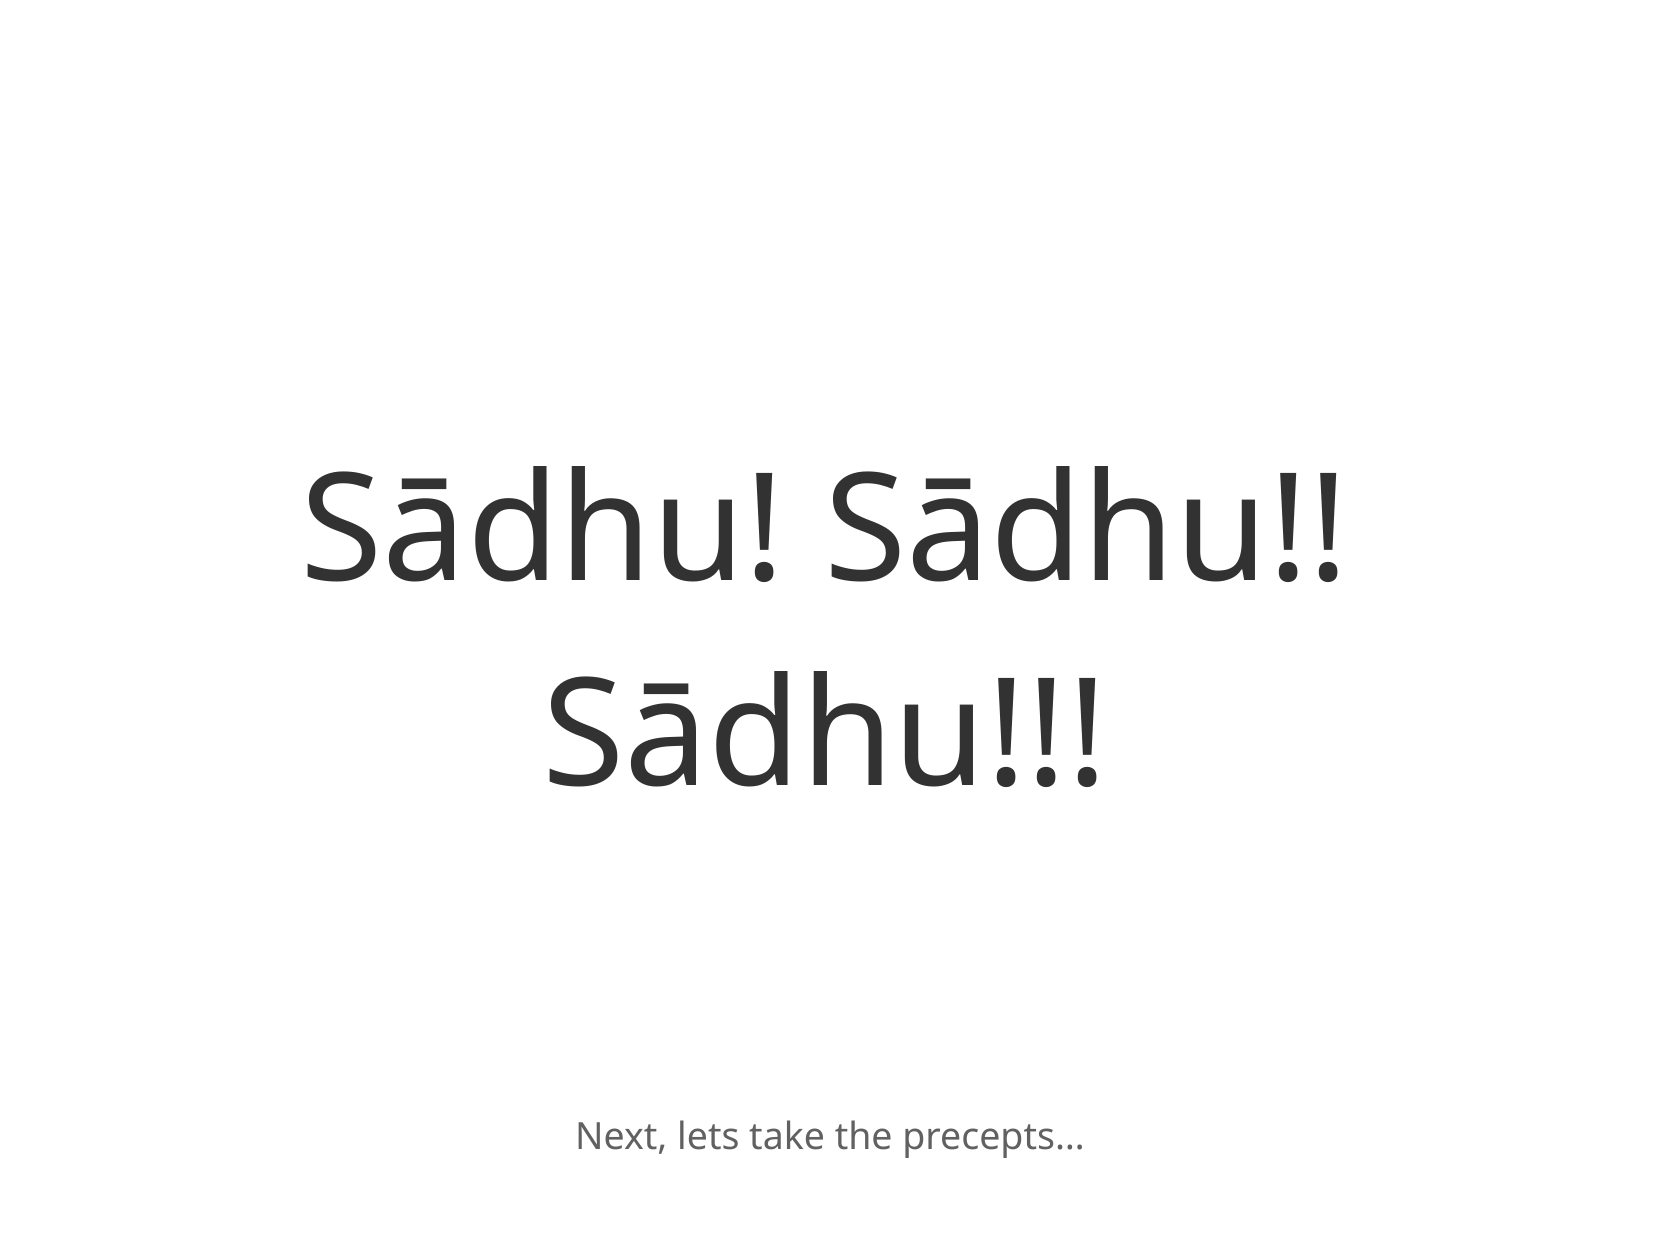

# Sādhu! Sādhu!! Sādhu!!!
Next, lets take the precepts…